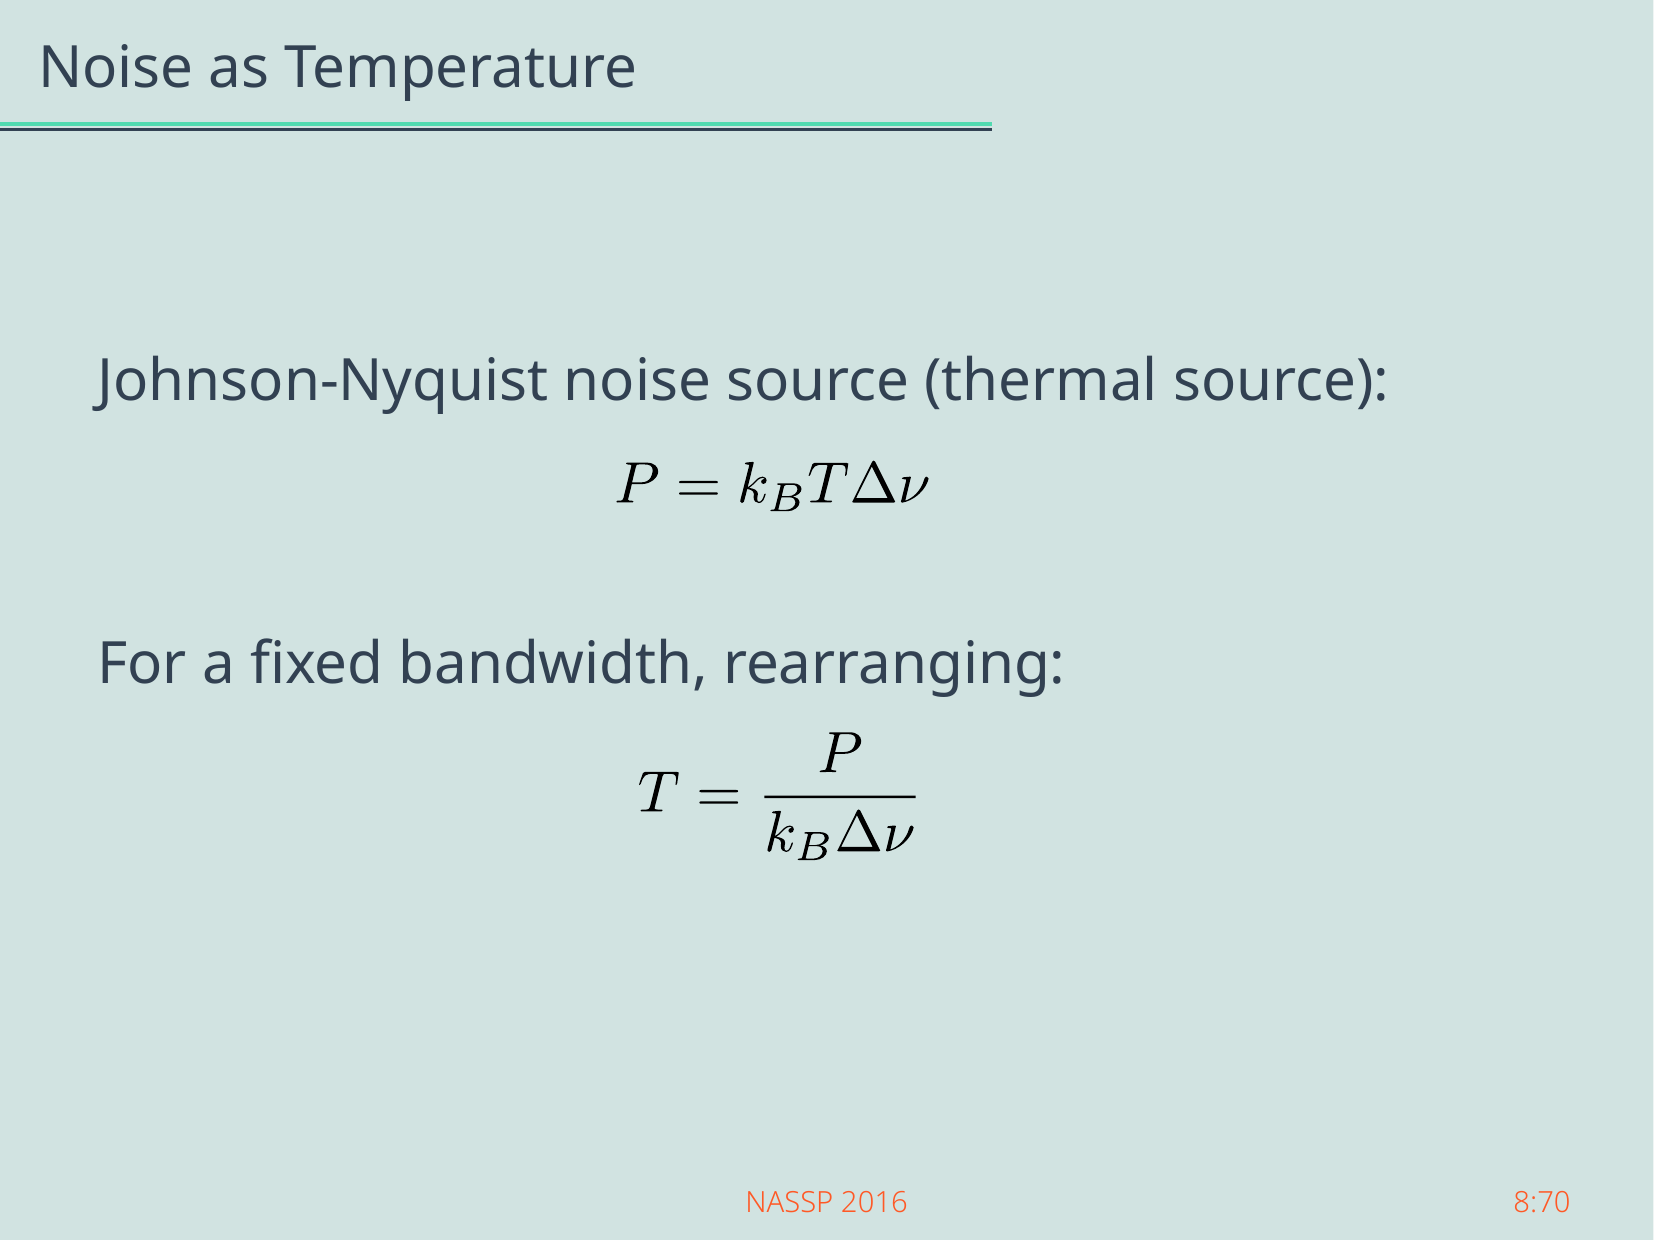

Noise as Temperature
Johnson-Nyquist noise source (thermal source):
For a fixed bandwidth, rearranging:
NASSP 2016
8